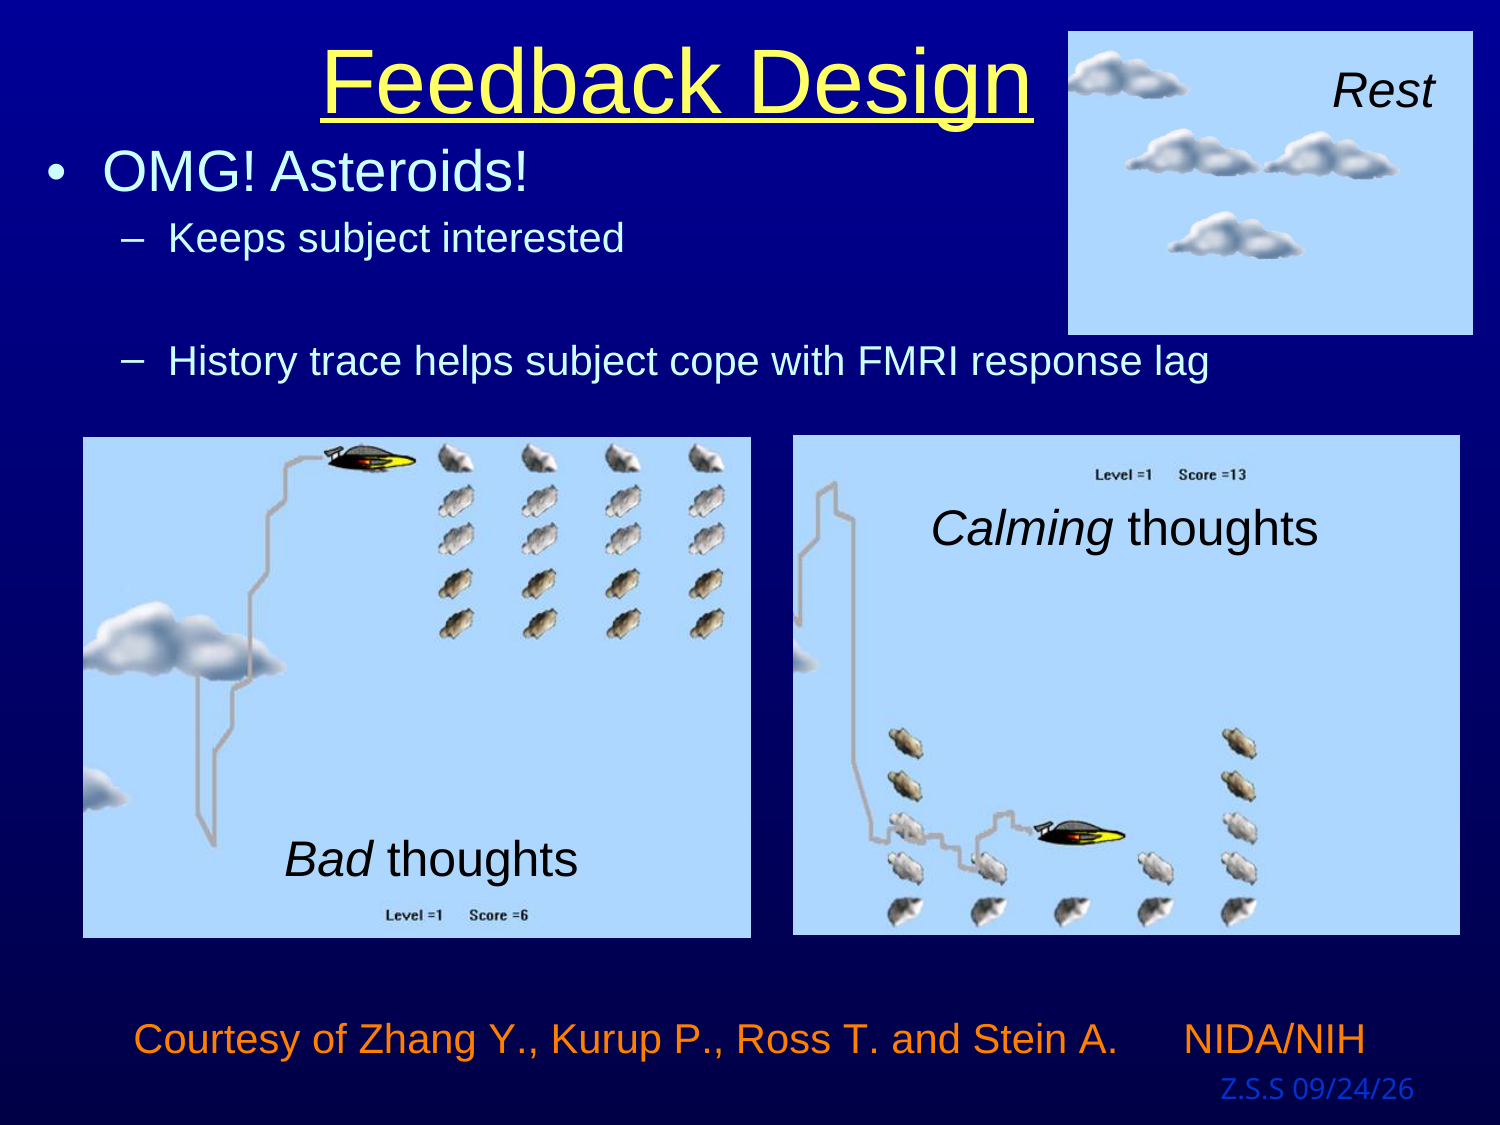

# Feedback Design
Rest
OMG! Asteroids!
Keeps subject interested
History trace helps subject cope with FMRI response lag
Calming thoughts
Bad thoughts
Courtesy of Zhang Y., Kurup P., Ross T. and Stein A.	NIDA/NIH